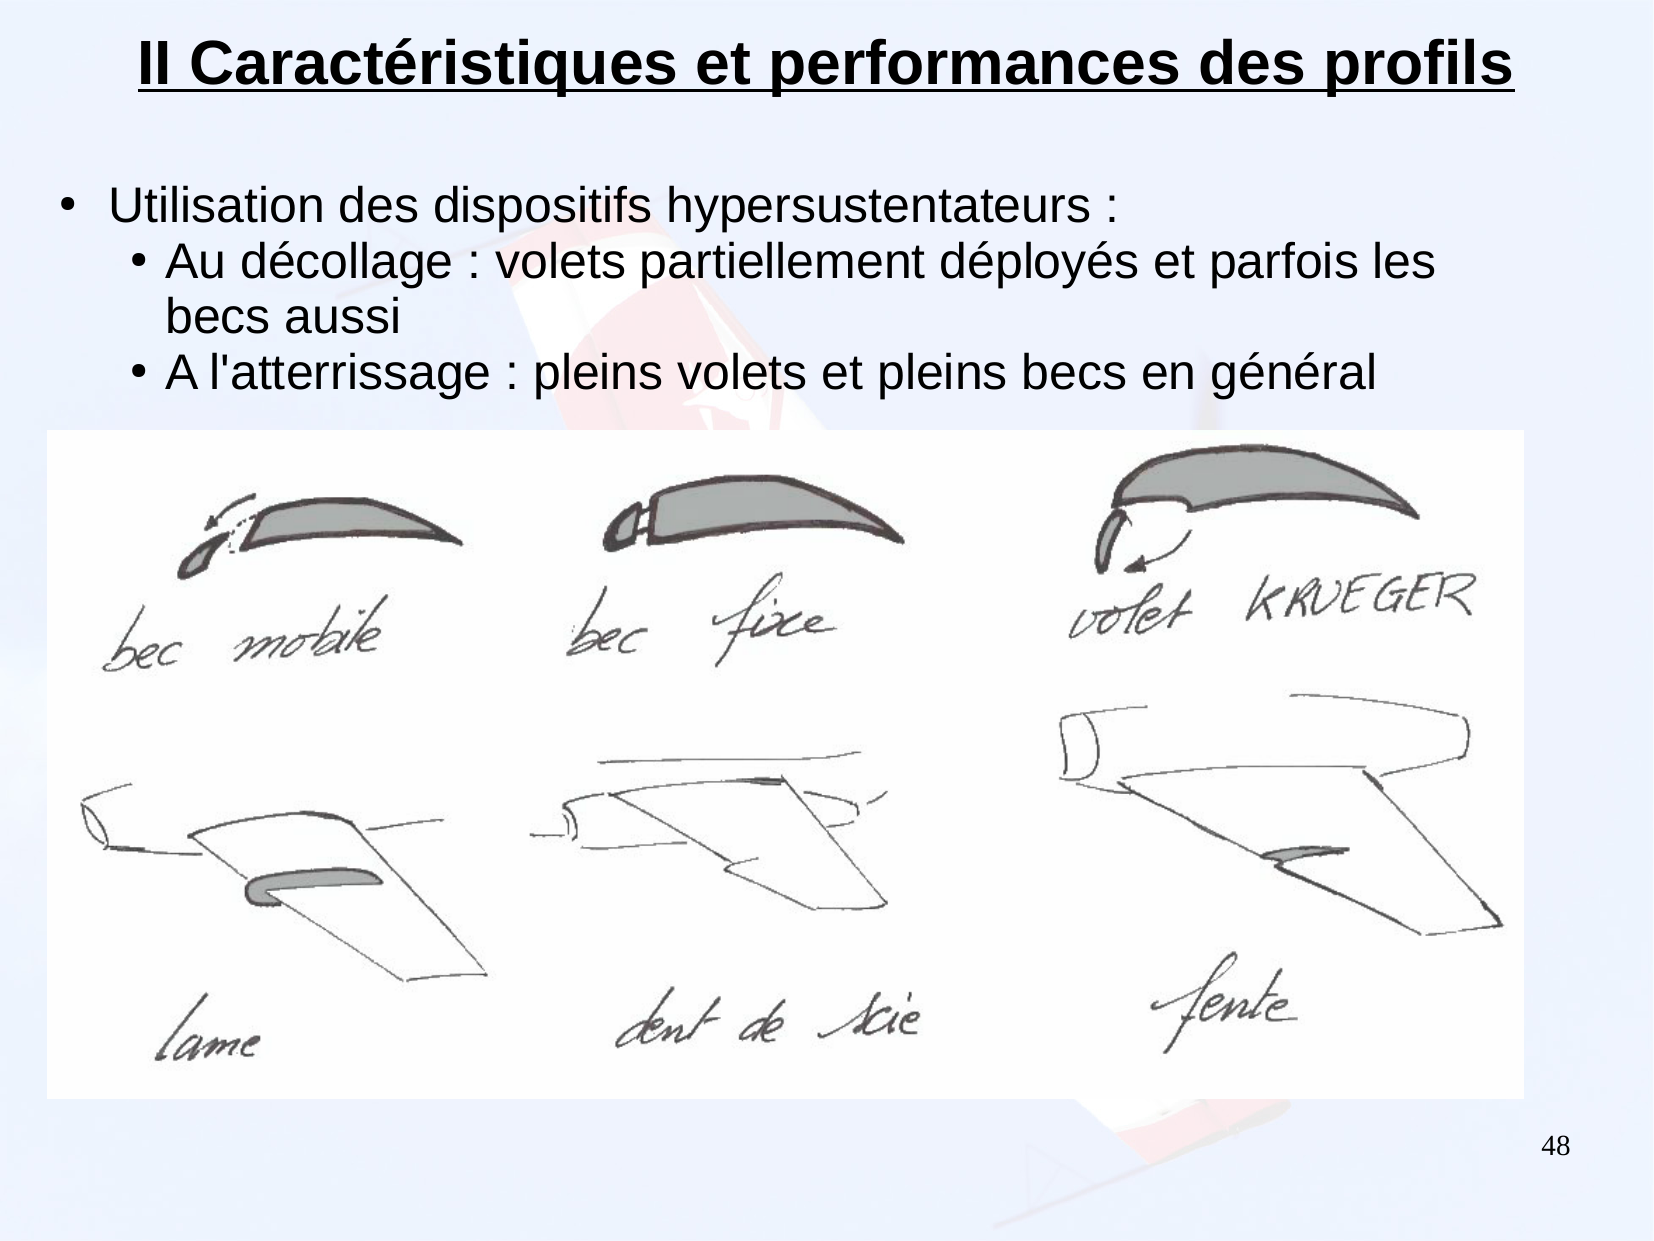

# II Caractéristiques et performances des profils
 Utilisation des dispositifs hypersustentateurs :
Au décollage : volets partiellement déployés et parfois les becs aussi
A l'atterrissage : pleins volets et pleins becs en général
48